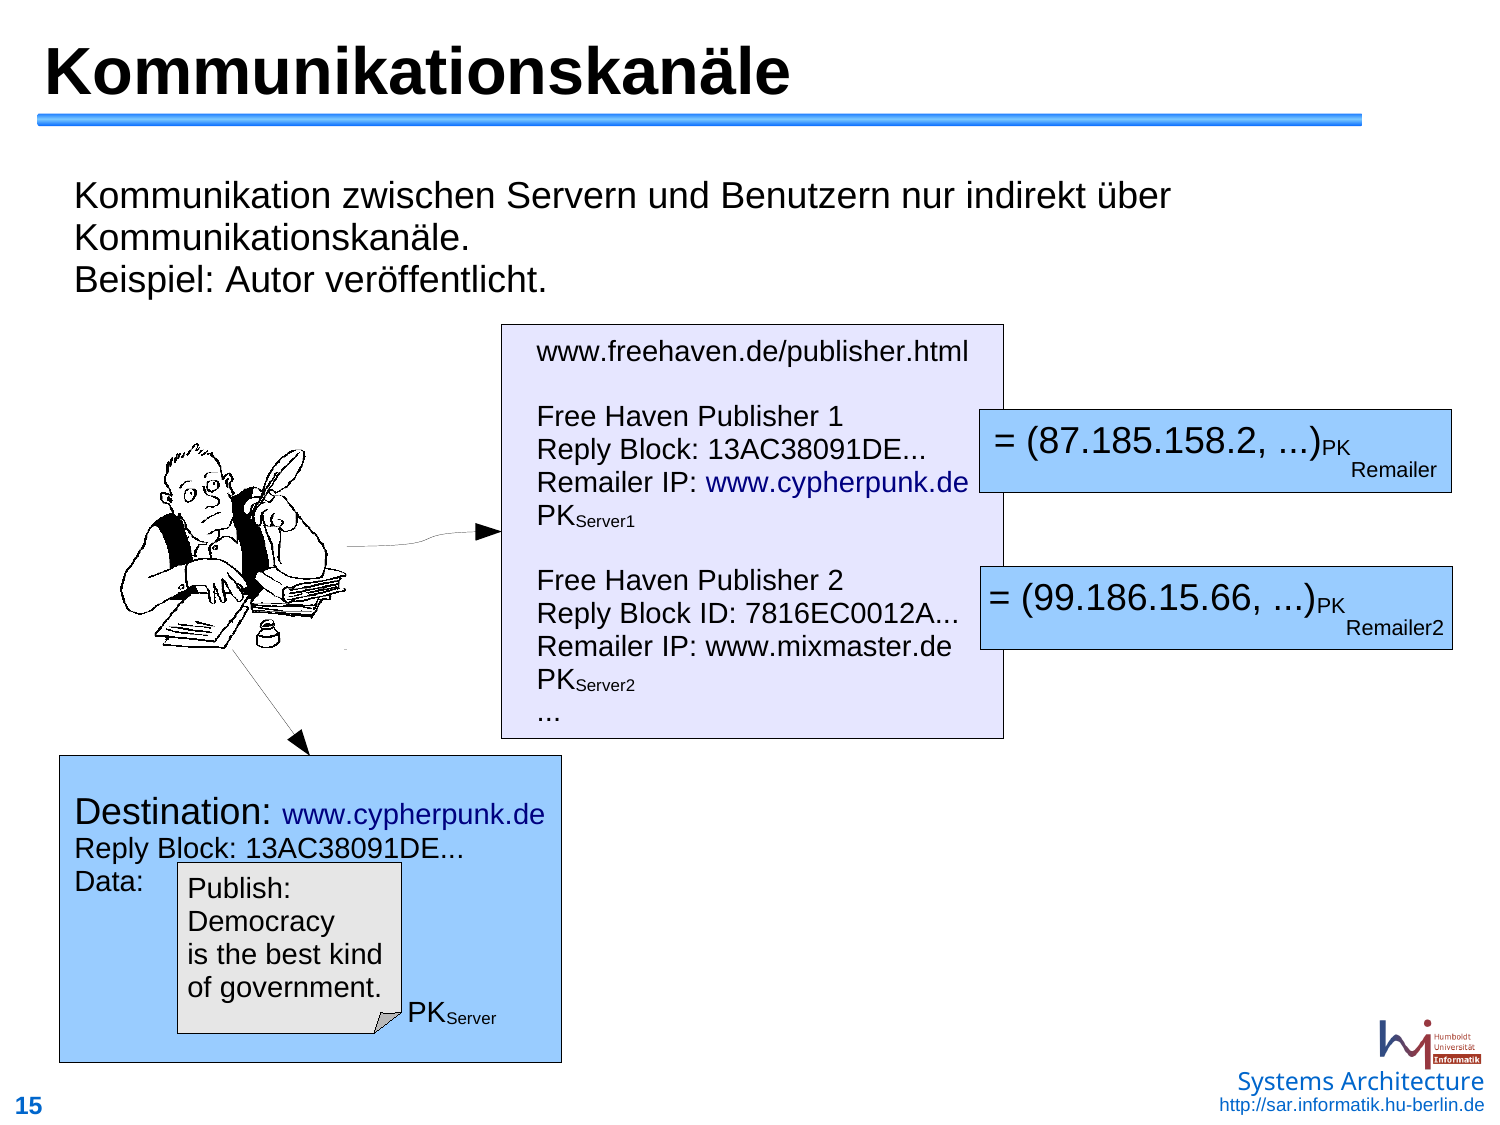

# Kommunikationskanäle
Kommunikation zwischen Servern und Benutzern nur indirekt über
Kommunikationskanäle.
Beispiel: Autor veröffentlicht.
www.freehaven.de/publisher.html
Free Haven Publisher 1
Reply Block: 13AC38091DE...
Remailer IP: www.cypherpunk.de
PKServer1
Free Haven Publisher 2
Reply Block ID: 7816EC0012A...
Remailer IP: www.mixmaster.de
PKServer2
...
= (87.185.158.2, ...)PKRemailer
= (99.186.15.66, ...)PKRemailer2
Destination: www.cypherpunk.de
Reply Block: 13AC38091DE...
Data:
		 PKServer
Democracy
is the best kind
of government.
Publish:
Democracy
is the best kind
of government.